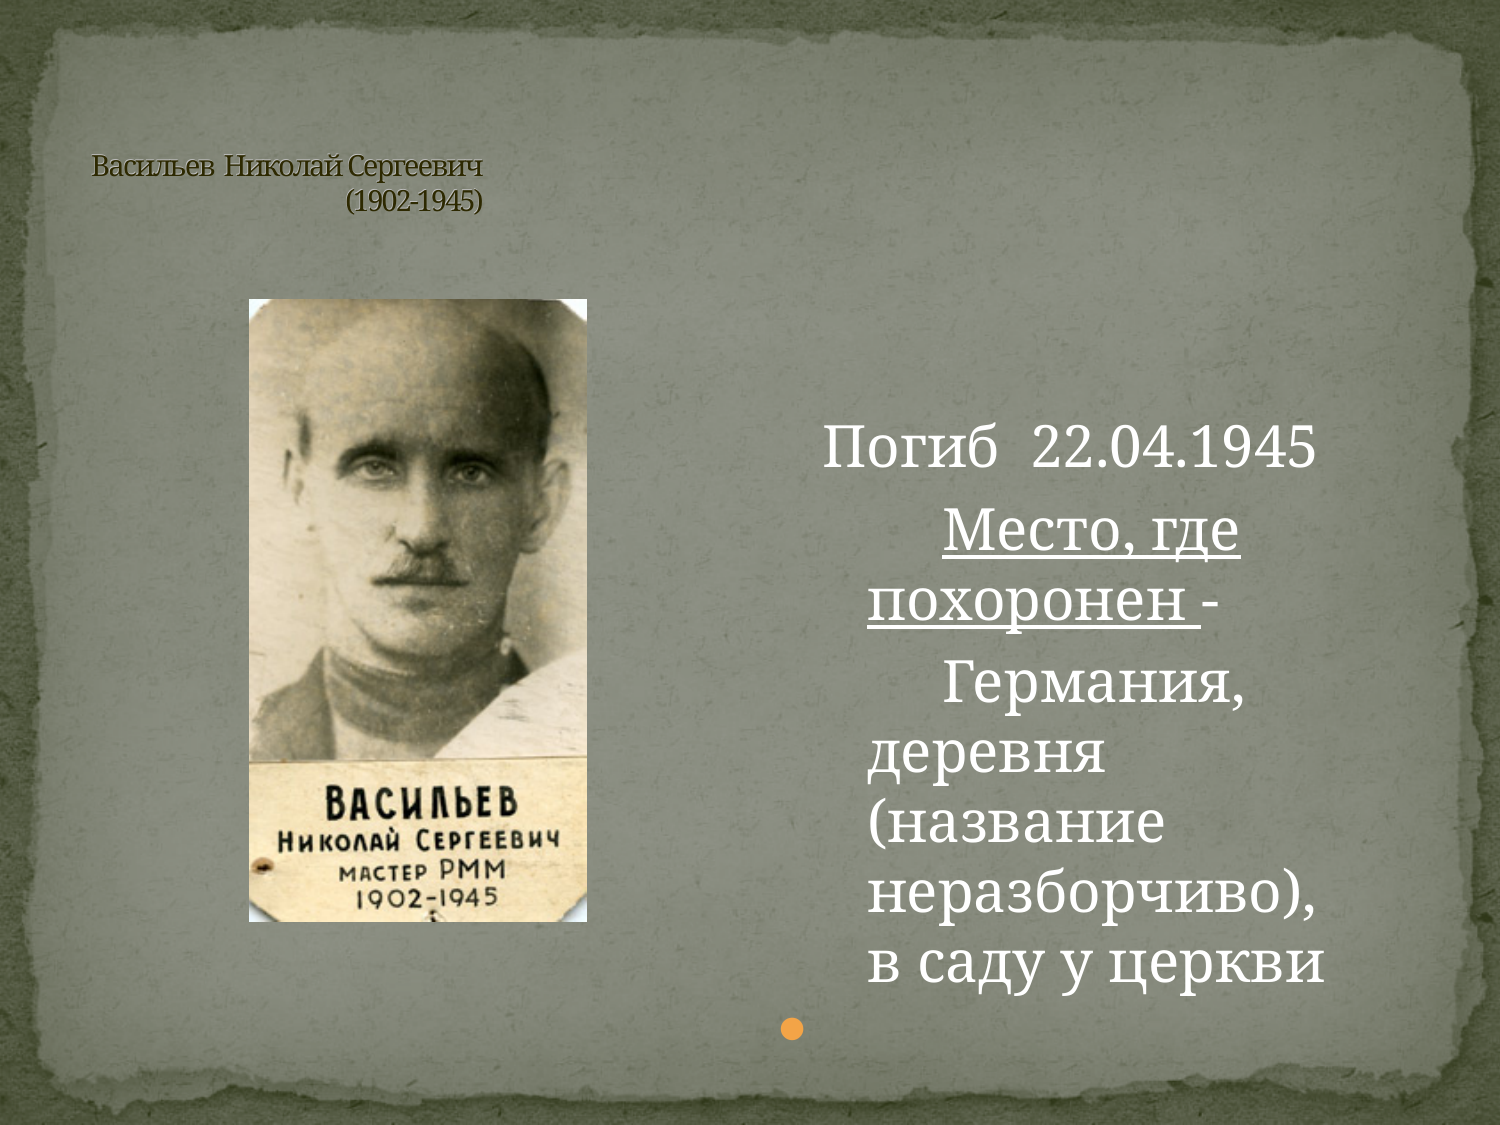

# Васильев Николай Сергеевич (1902-1945)
Погиб 22.04.1945
	Место, где похоронен -
	Германия, деревня (название неразборчиво),
в саду у церкви